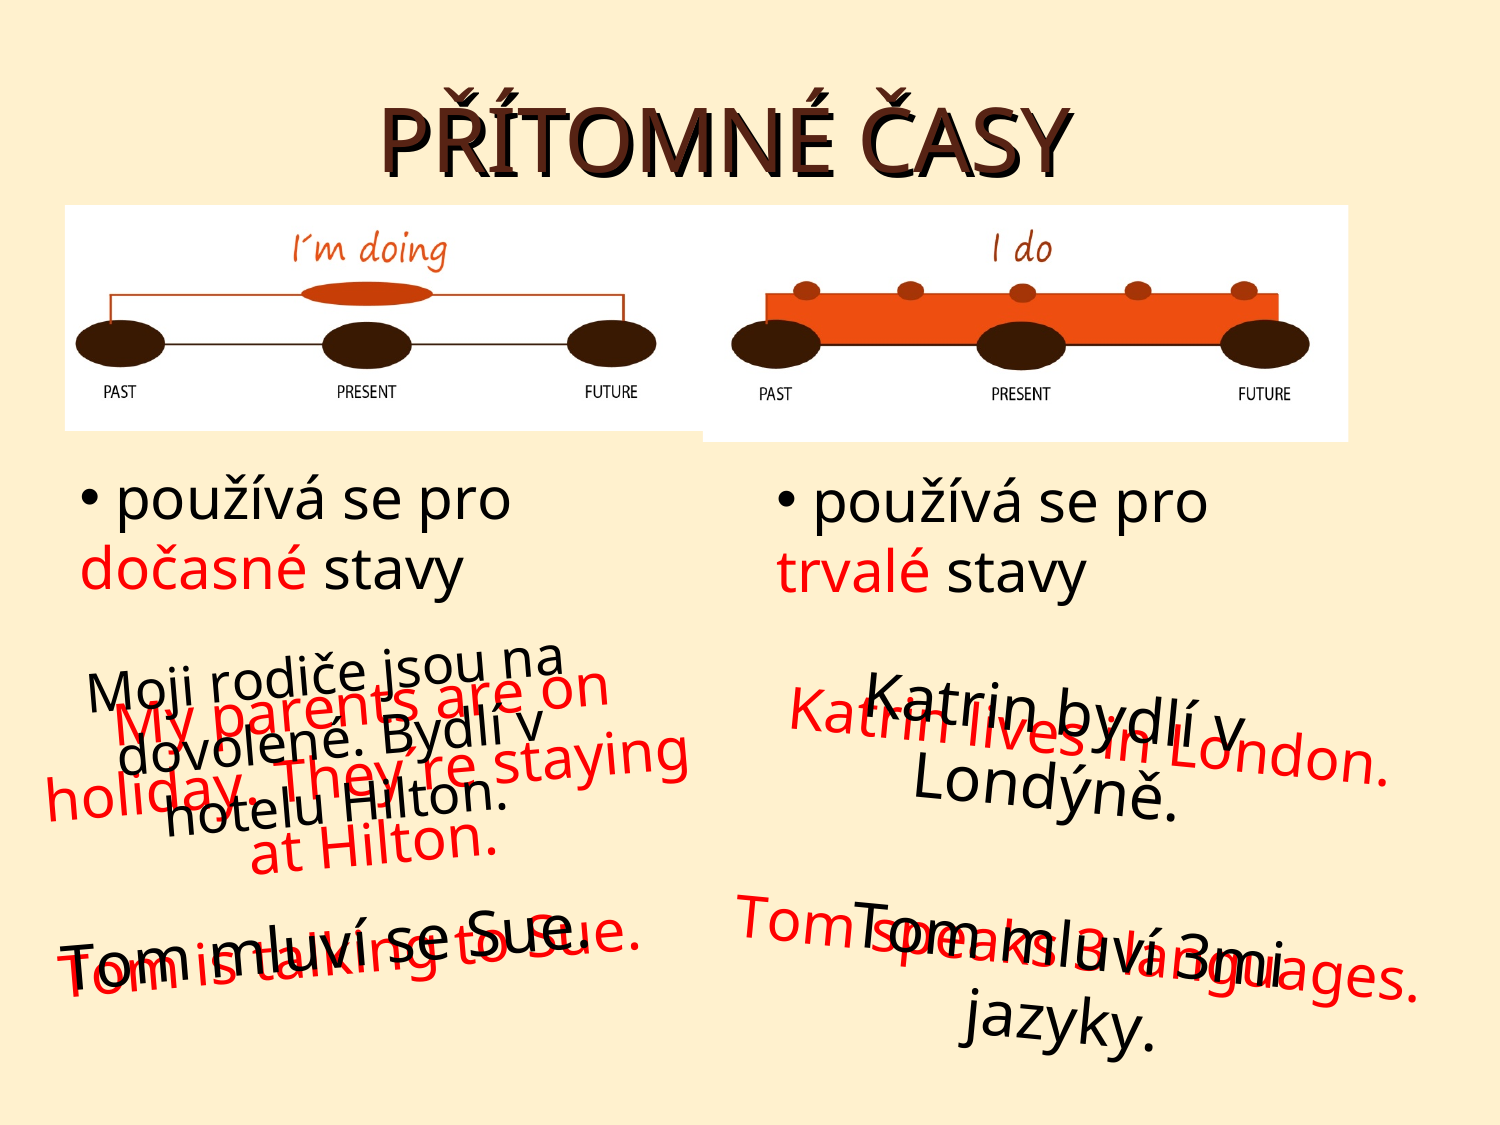

# PŘÍTOMNÉ ČASY
 používá se pro dočasné stavy
 používá se pro trvalé stavy
Moji rodiče jsou na dovolené. Bydlí v hotelu Hilton.
My parents are on holiday. They´re staying at Hilton.
Katrin bydlí v Londýně.
Katrin lives in London.
Tom mluví 3mi jazyky.
Tom mluví se Sue.
Tom speaks 3 languages.
Tom is talking to Sue.